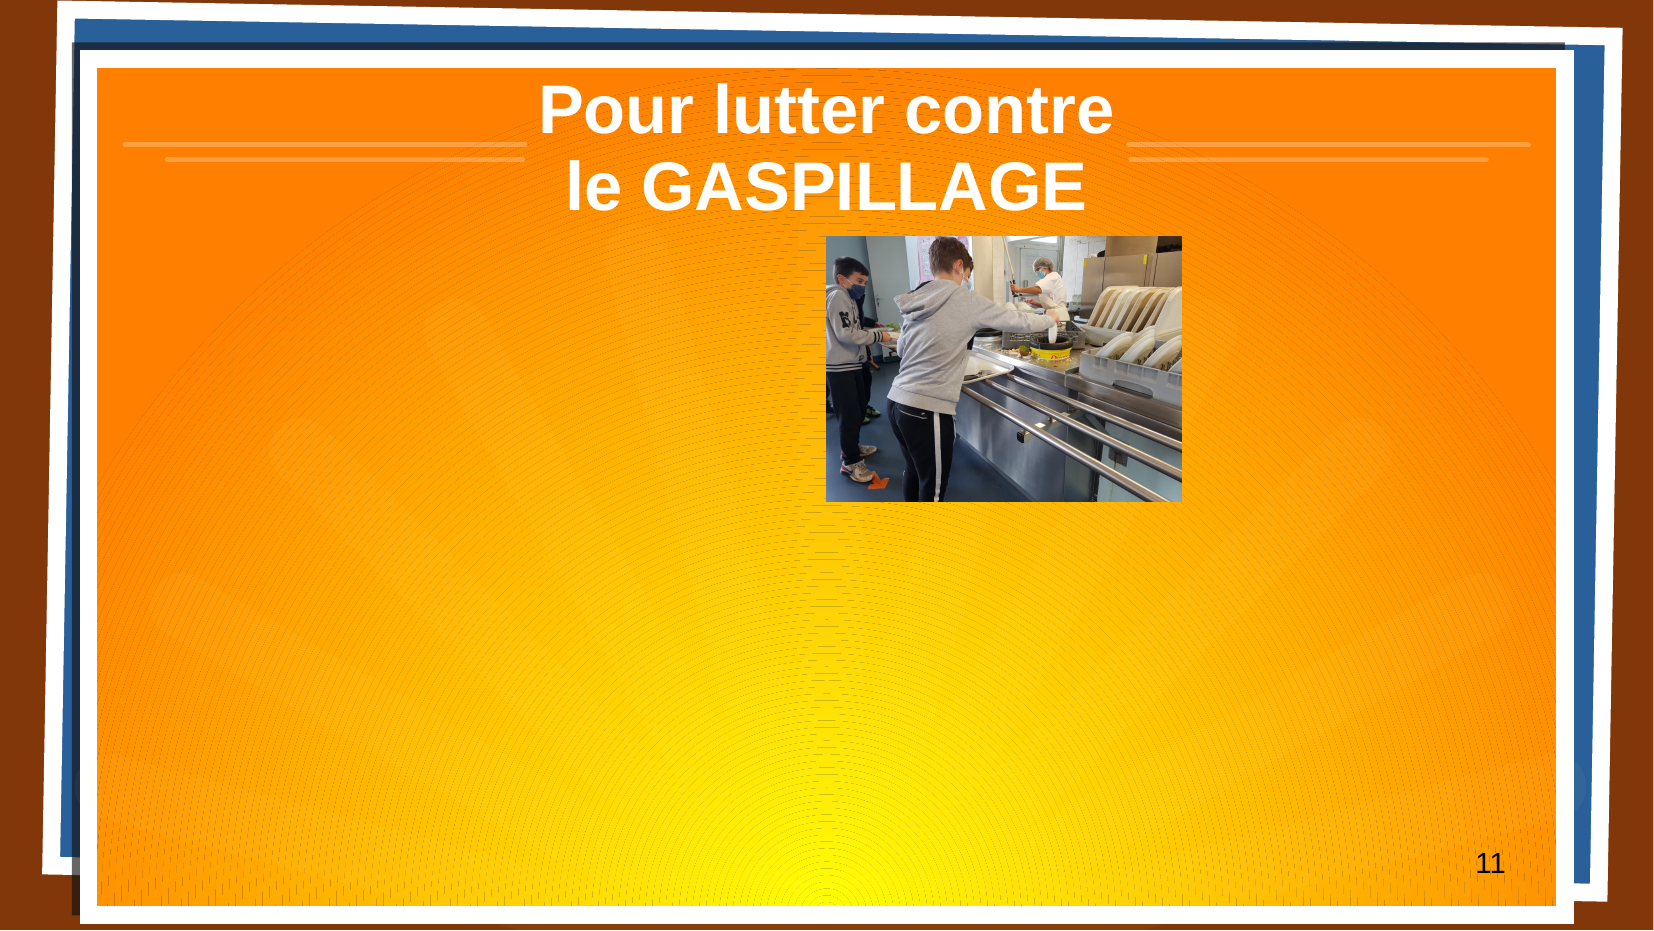

# Pour lutter contre le GASPILLAGE
11